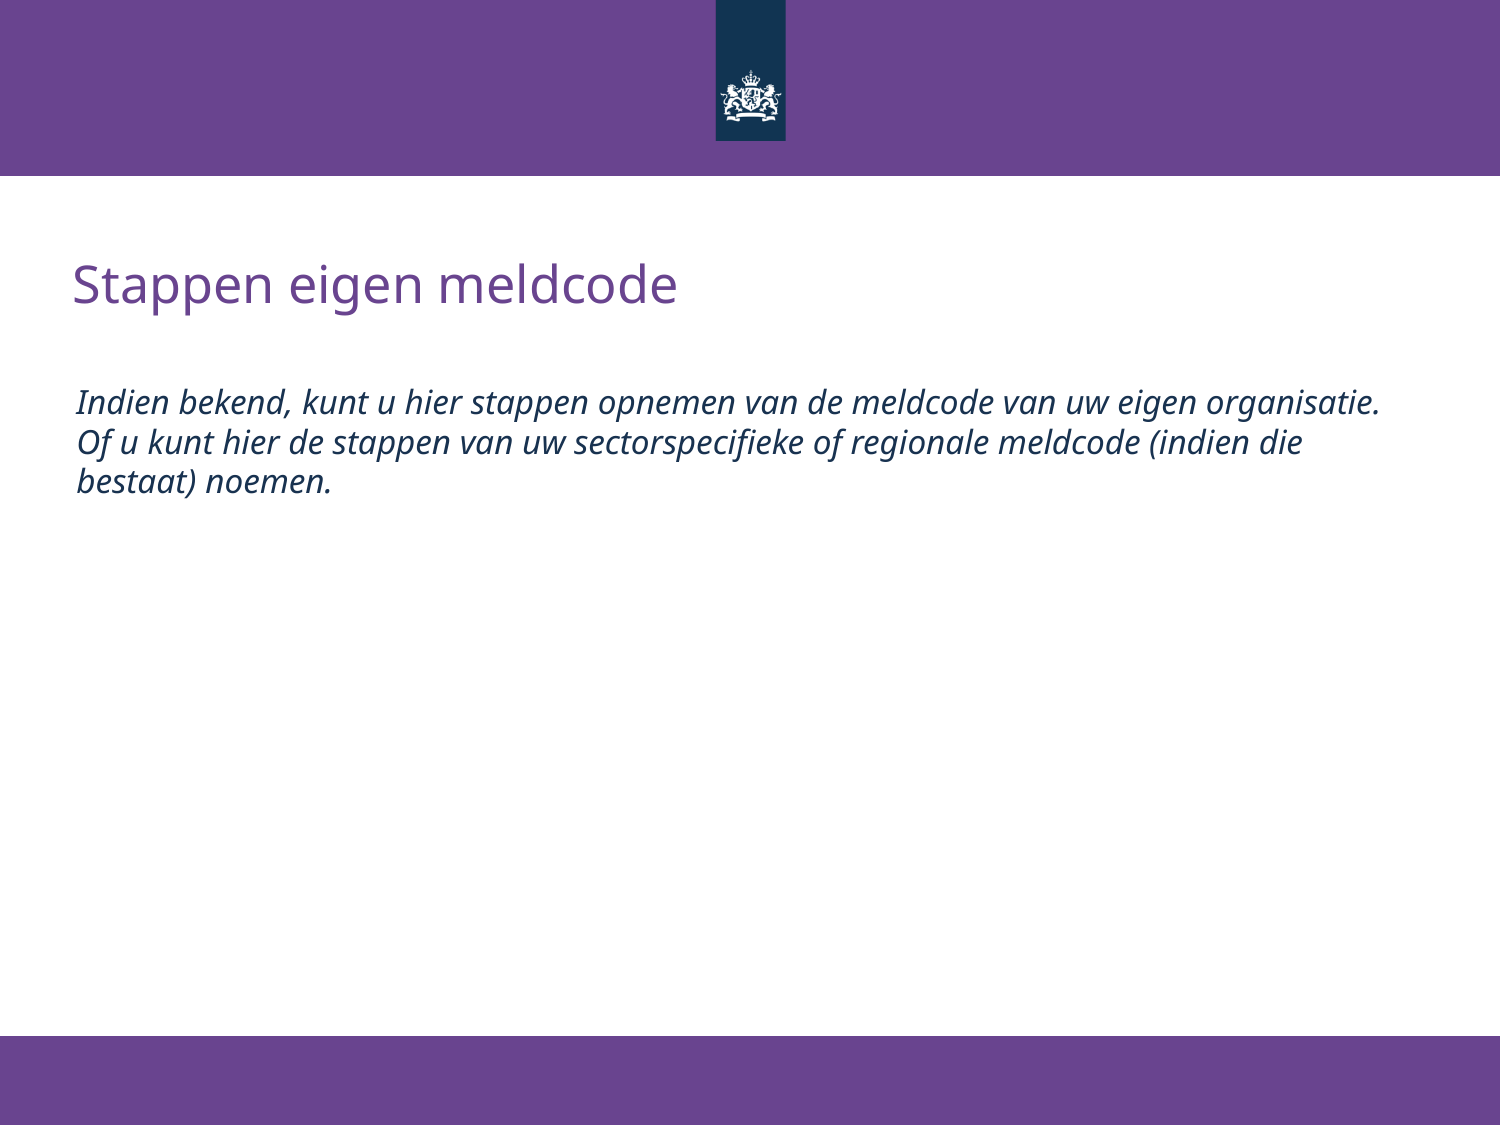

# Stappen eigen meldcode
Indien bekend, kunt u hier stappen opnemen van de meldcode van uw eigen organisatie. Of u kunt hier de stappen van uw sectorspecifieke of regionale meldcode (indien die bestaat) noemen.